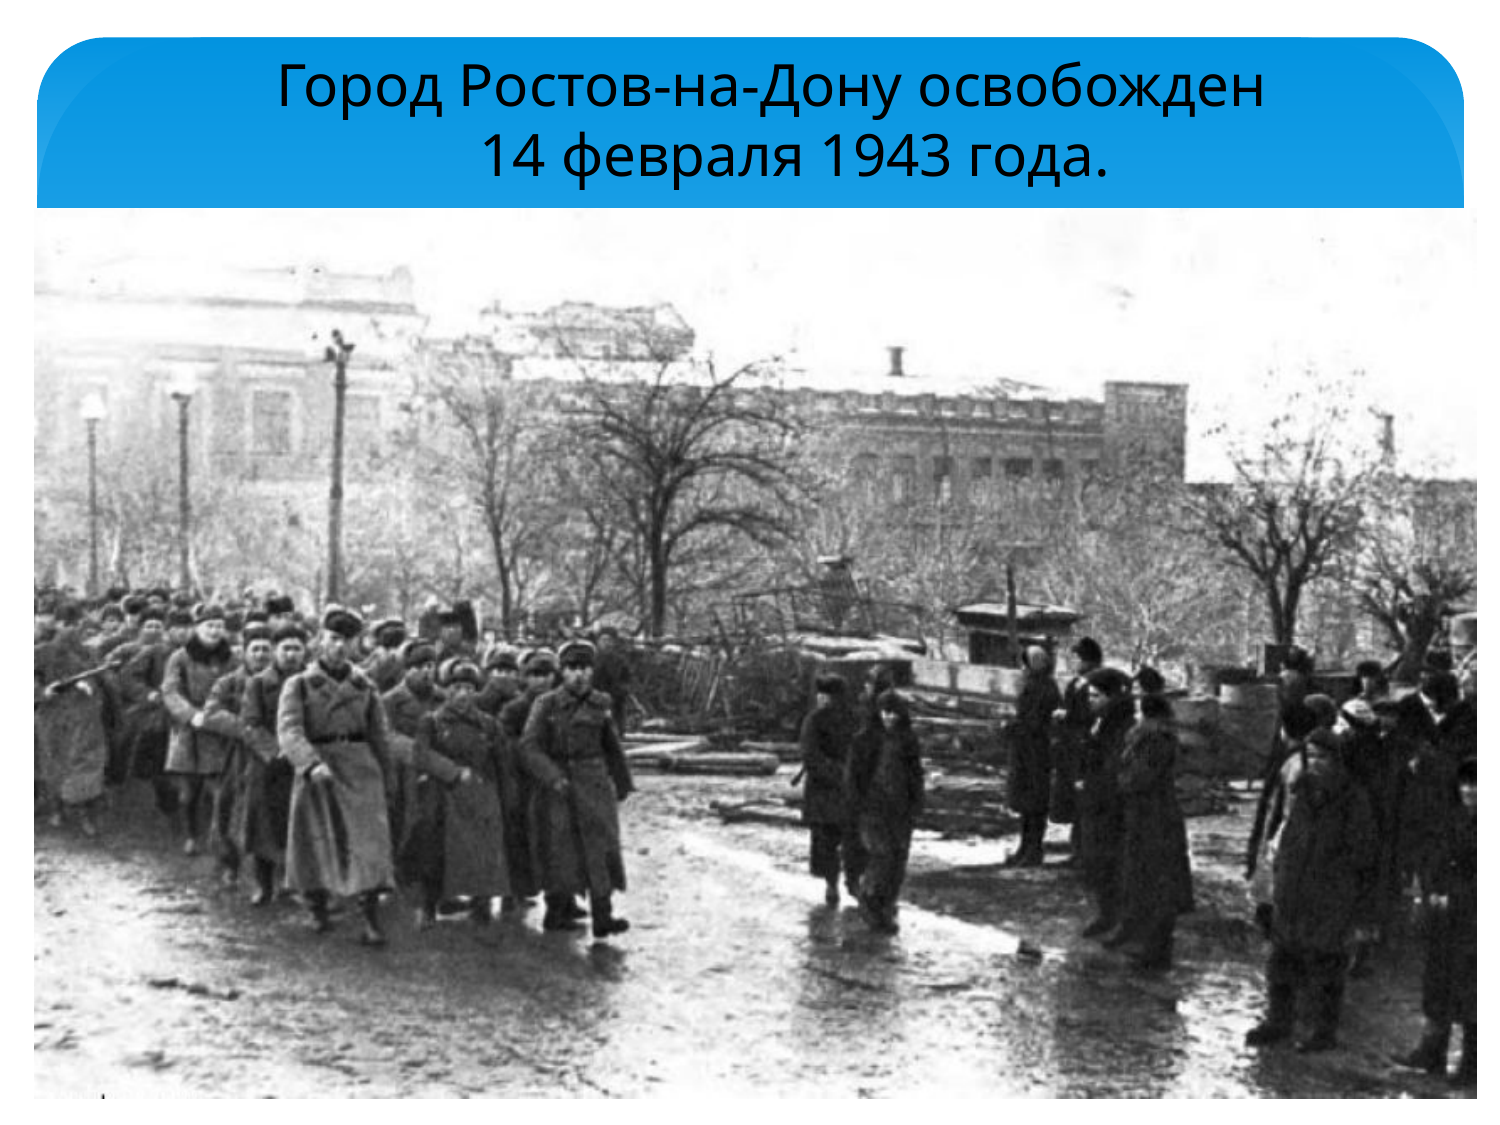

Город Ростов-на-Дону освобожден
 14 февраля 1943 года.